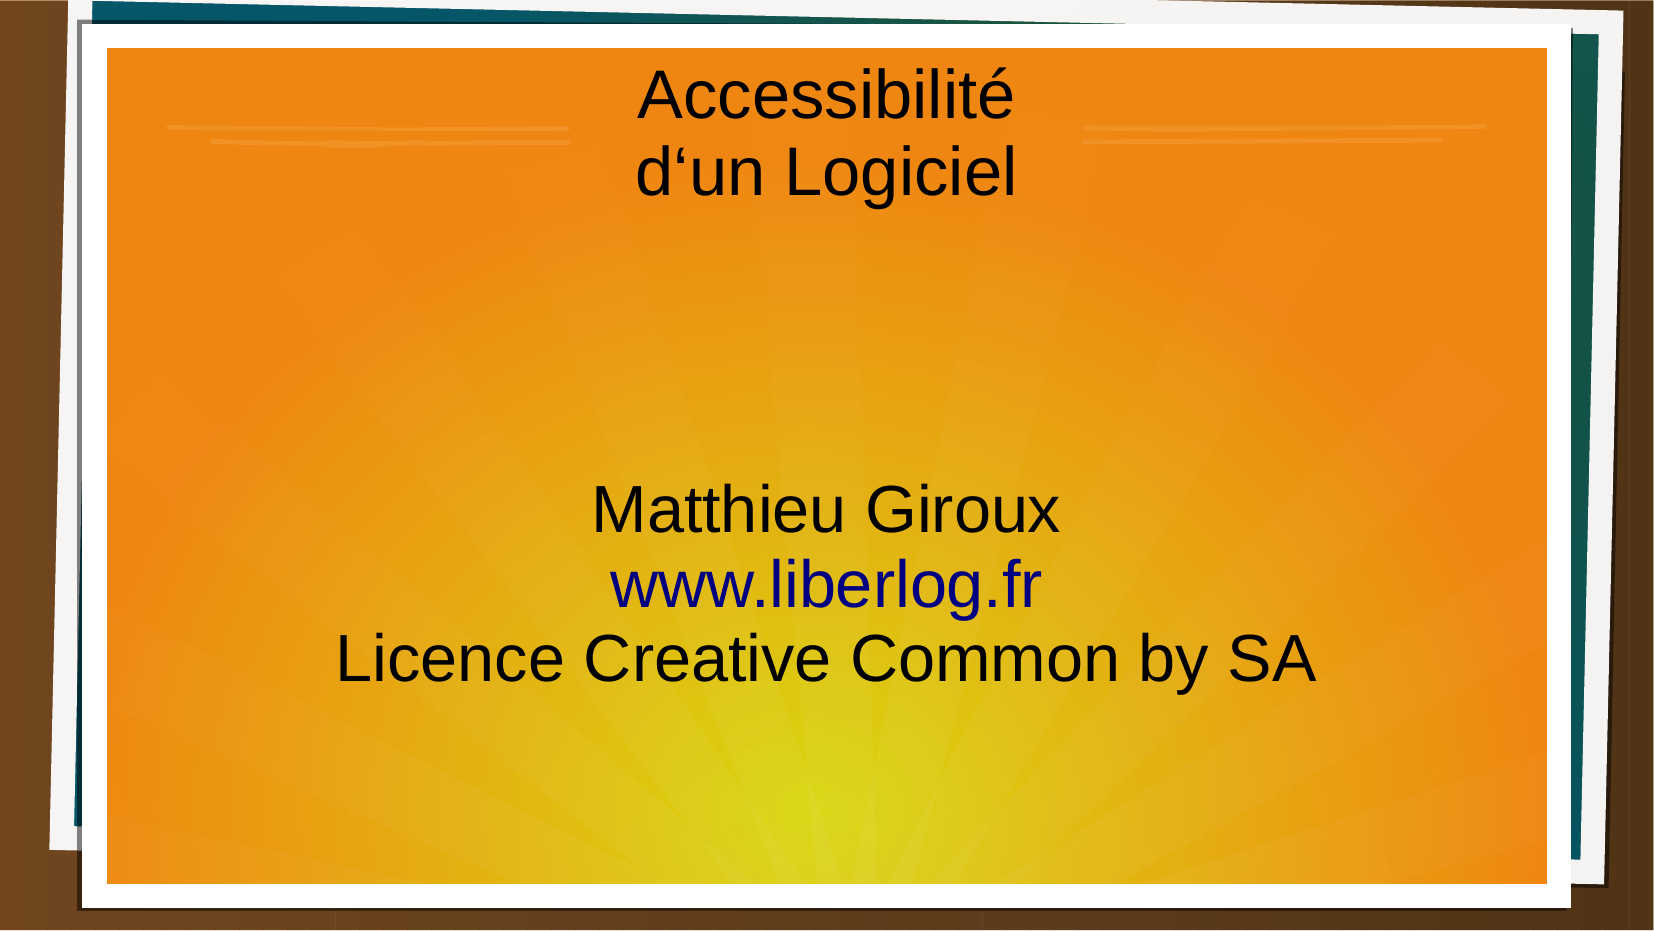

# Accessibilité d‘un Logiciel
Matthieu Giroux
www.liberlog.fr
Licence Creative Common by SA